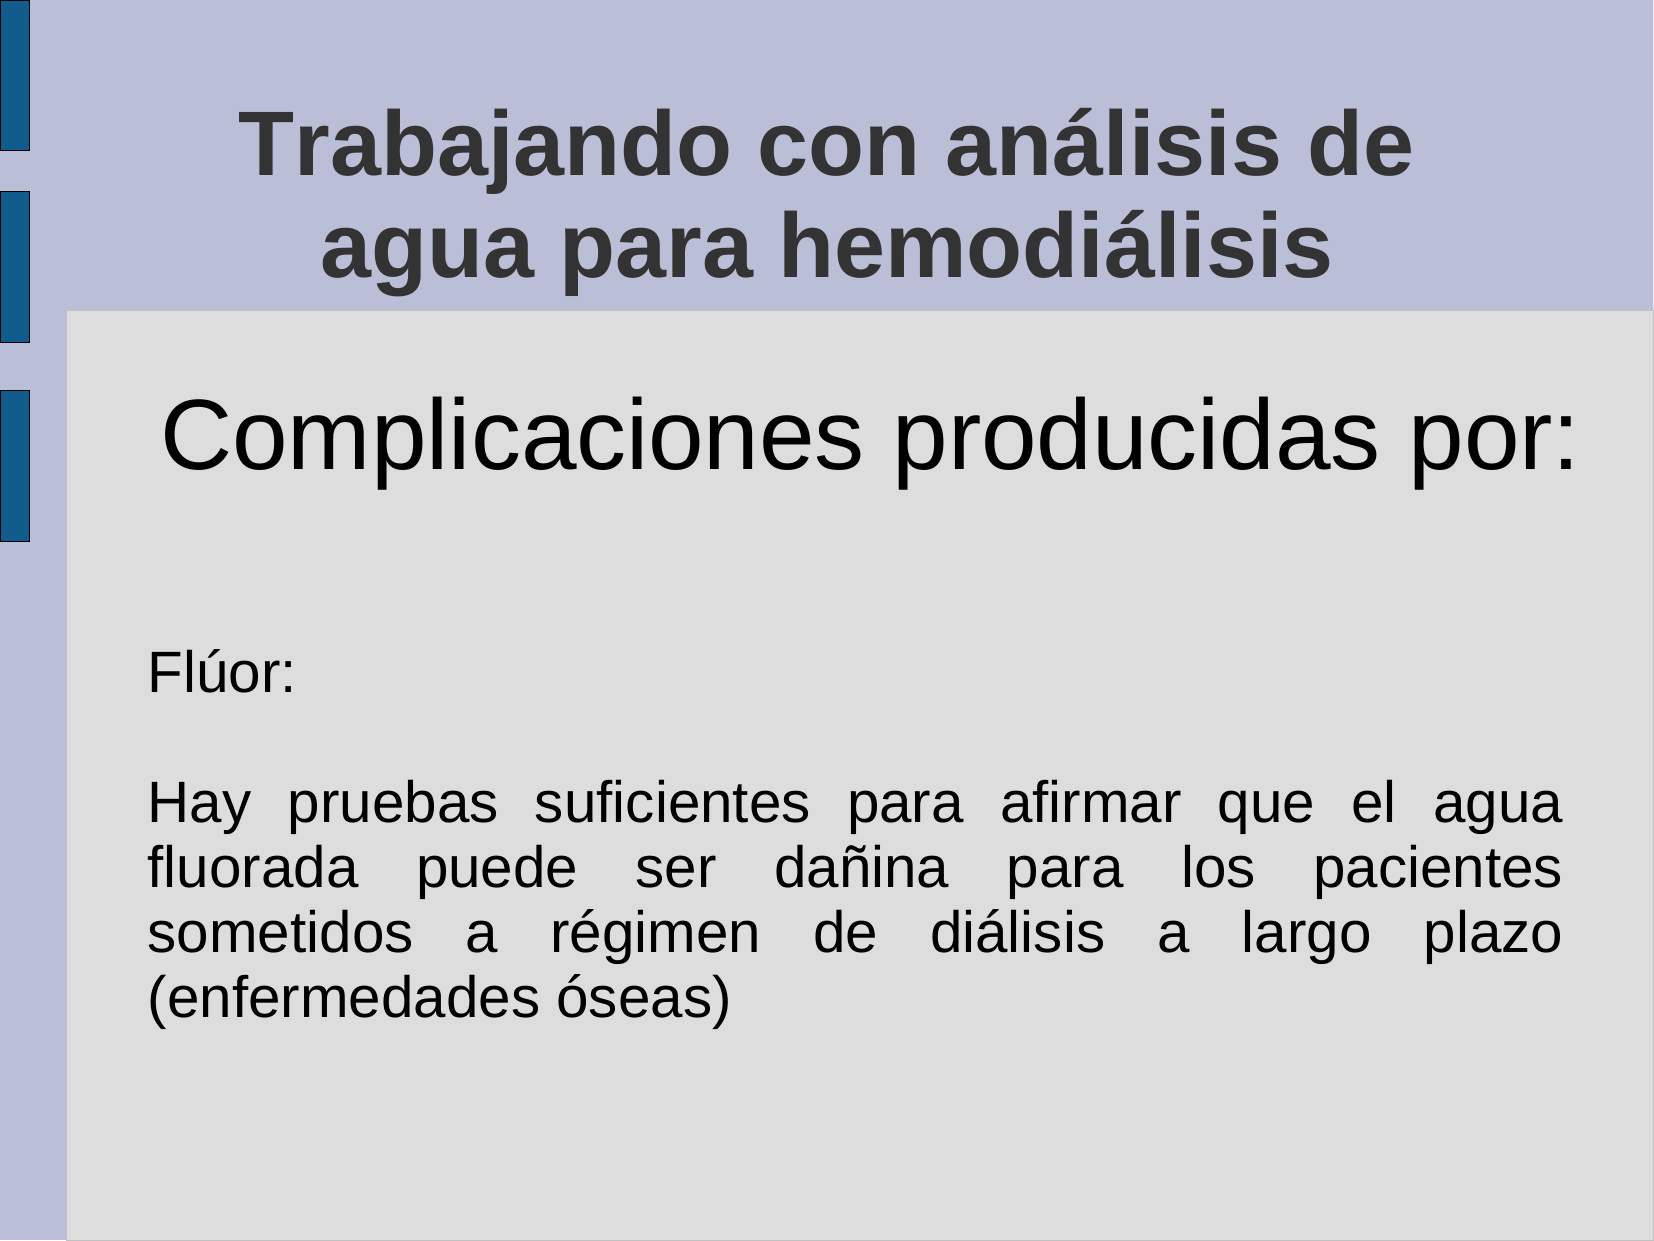

# Trabajando con análisis de agua para hemodiálisis
Complicaciones producidas por:
Flúor:
Hay pruebas suficientes para afirmar que el agua fluorada puede ser dañina para los pacientes sometidos a régimen de diálisis a largo plazo (enfermedades óseas)